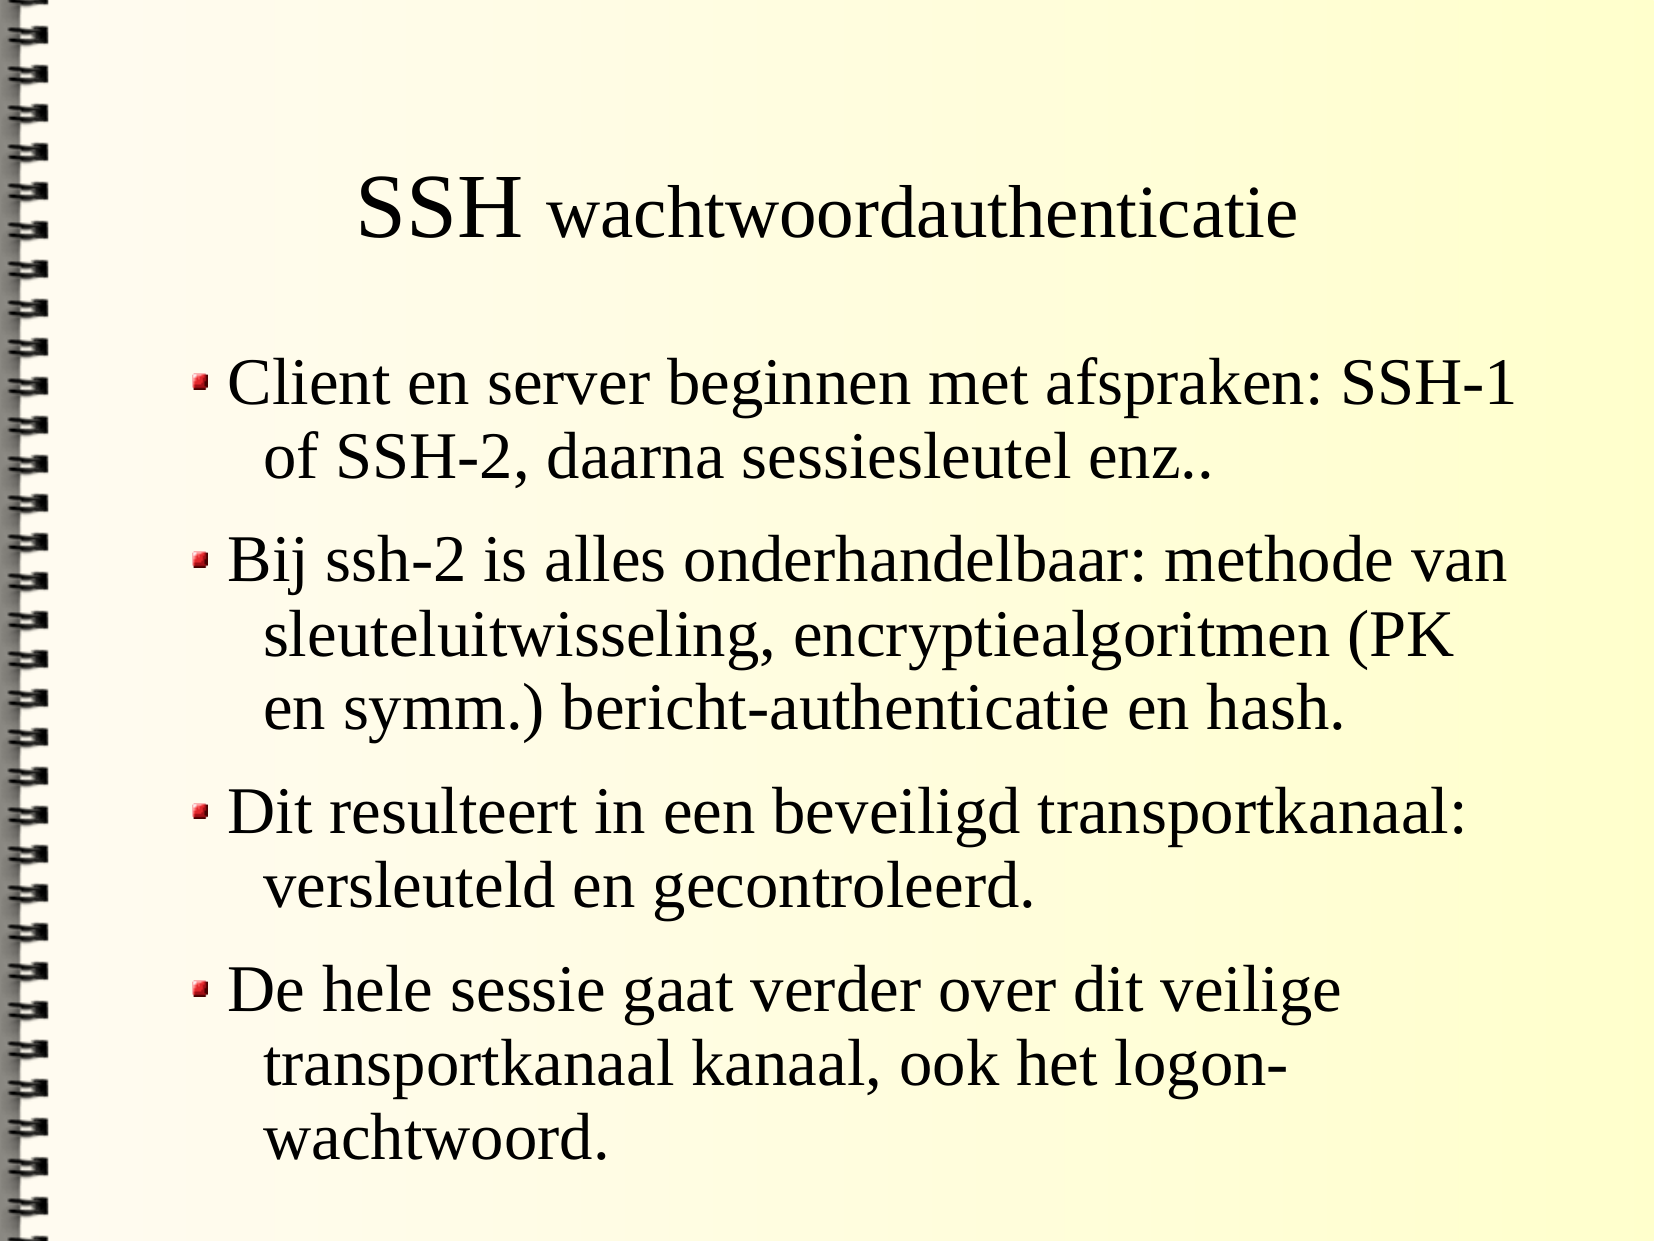

# SSH wachtwoordauthenticatie
Client en server beginnen met afspraken: SSH-1 of SSH-2, daarna sessiesleutel enz..
Bij ssh-2 is alles onderhandelbaar: methode van sleuteluitwisseling, encryptiealgoritmen (PK en symm.) bericht-authenticatie en hash.
Dit resulteert in een beveiligd transportkanaal: versleuteld en gecontroleerd.
De hele sessie gaat verder over dit veilige transportkanaal kanaal, ook het logon-wachtwoord.